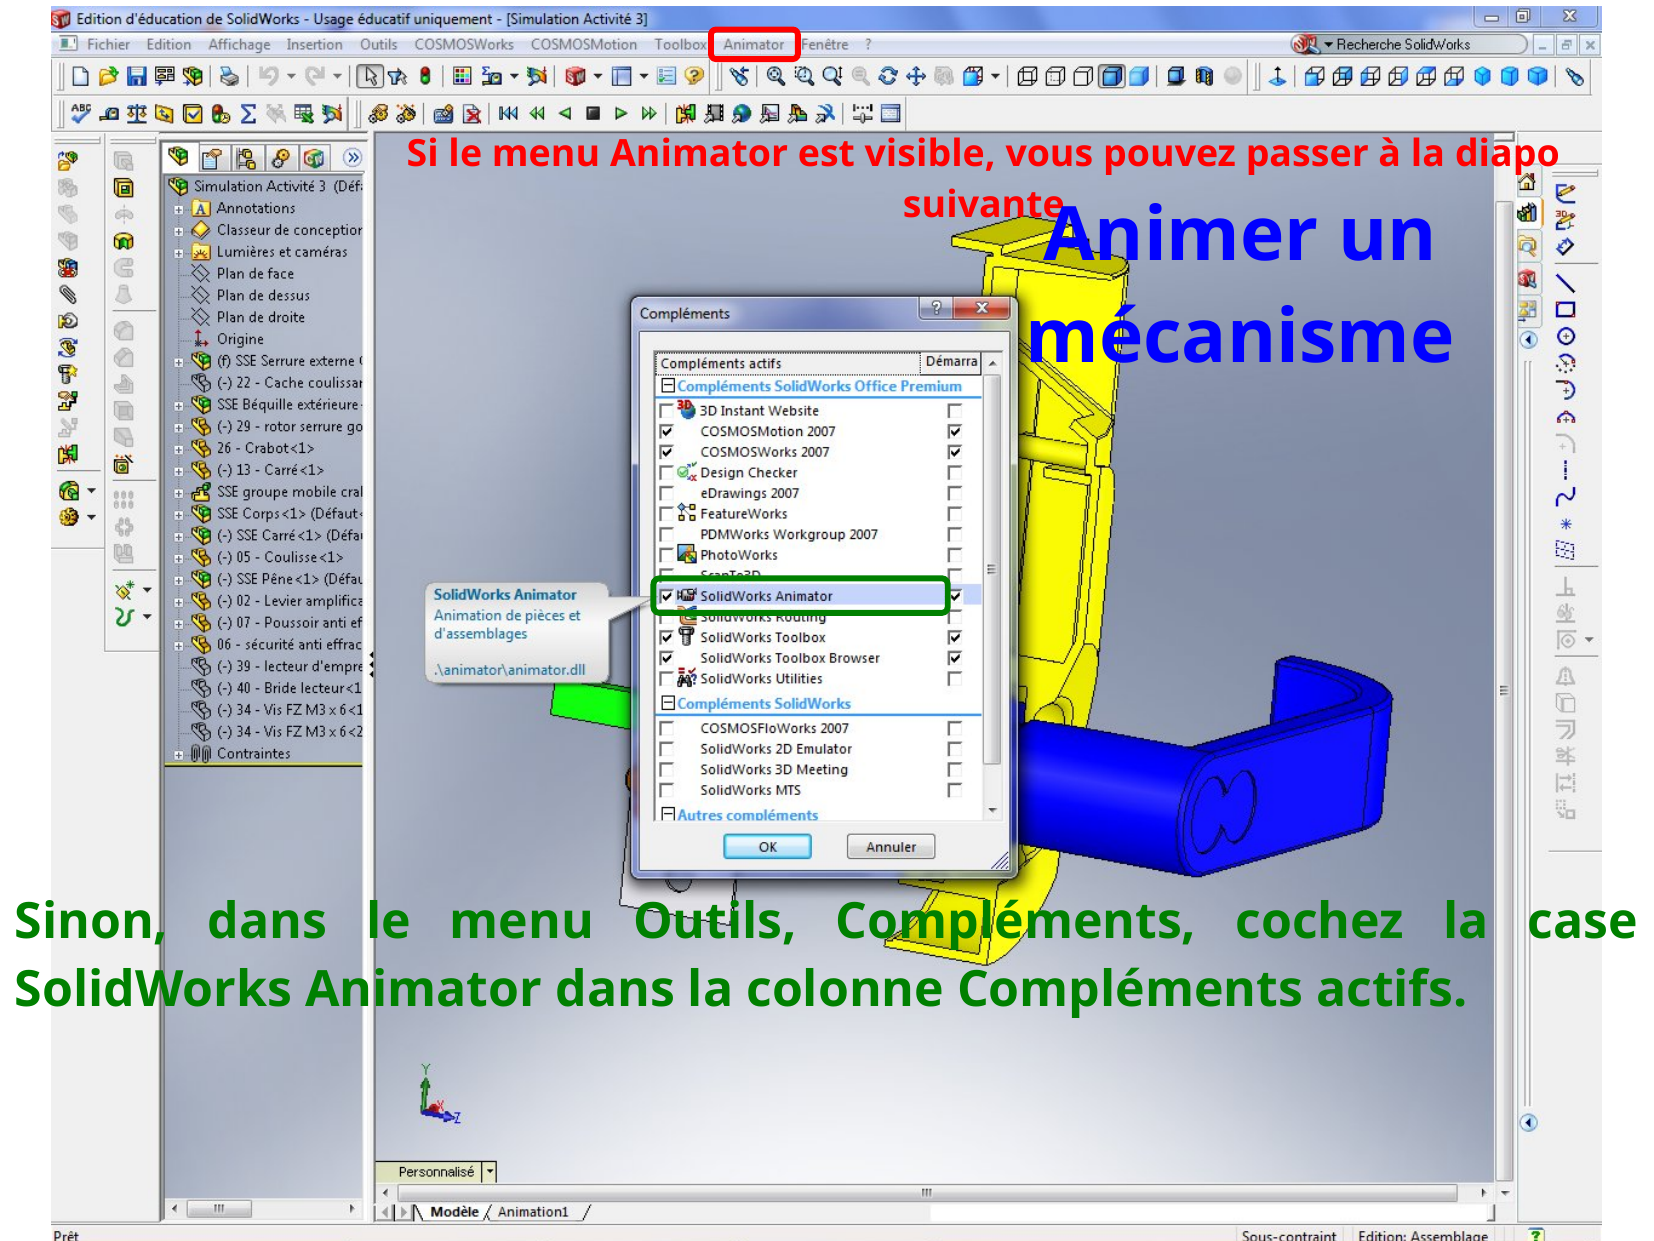

Si le menu Animator est visible, vous pouvez passer à la diapo suivante
Animer un mécanisme
Sinon, dans le menu Outils, Compléments, cochez la case SolidWorks Animator dans la colonne Compléments actifs.